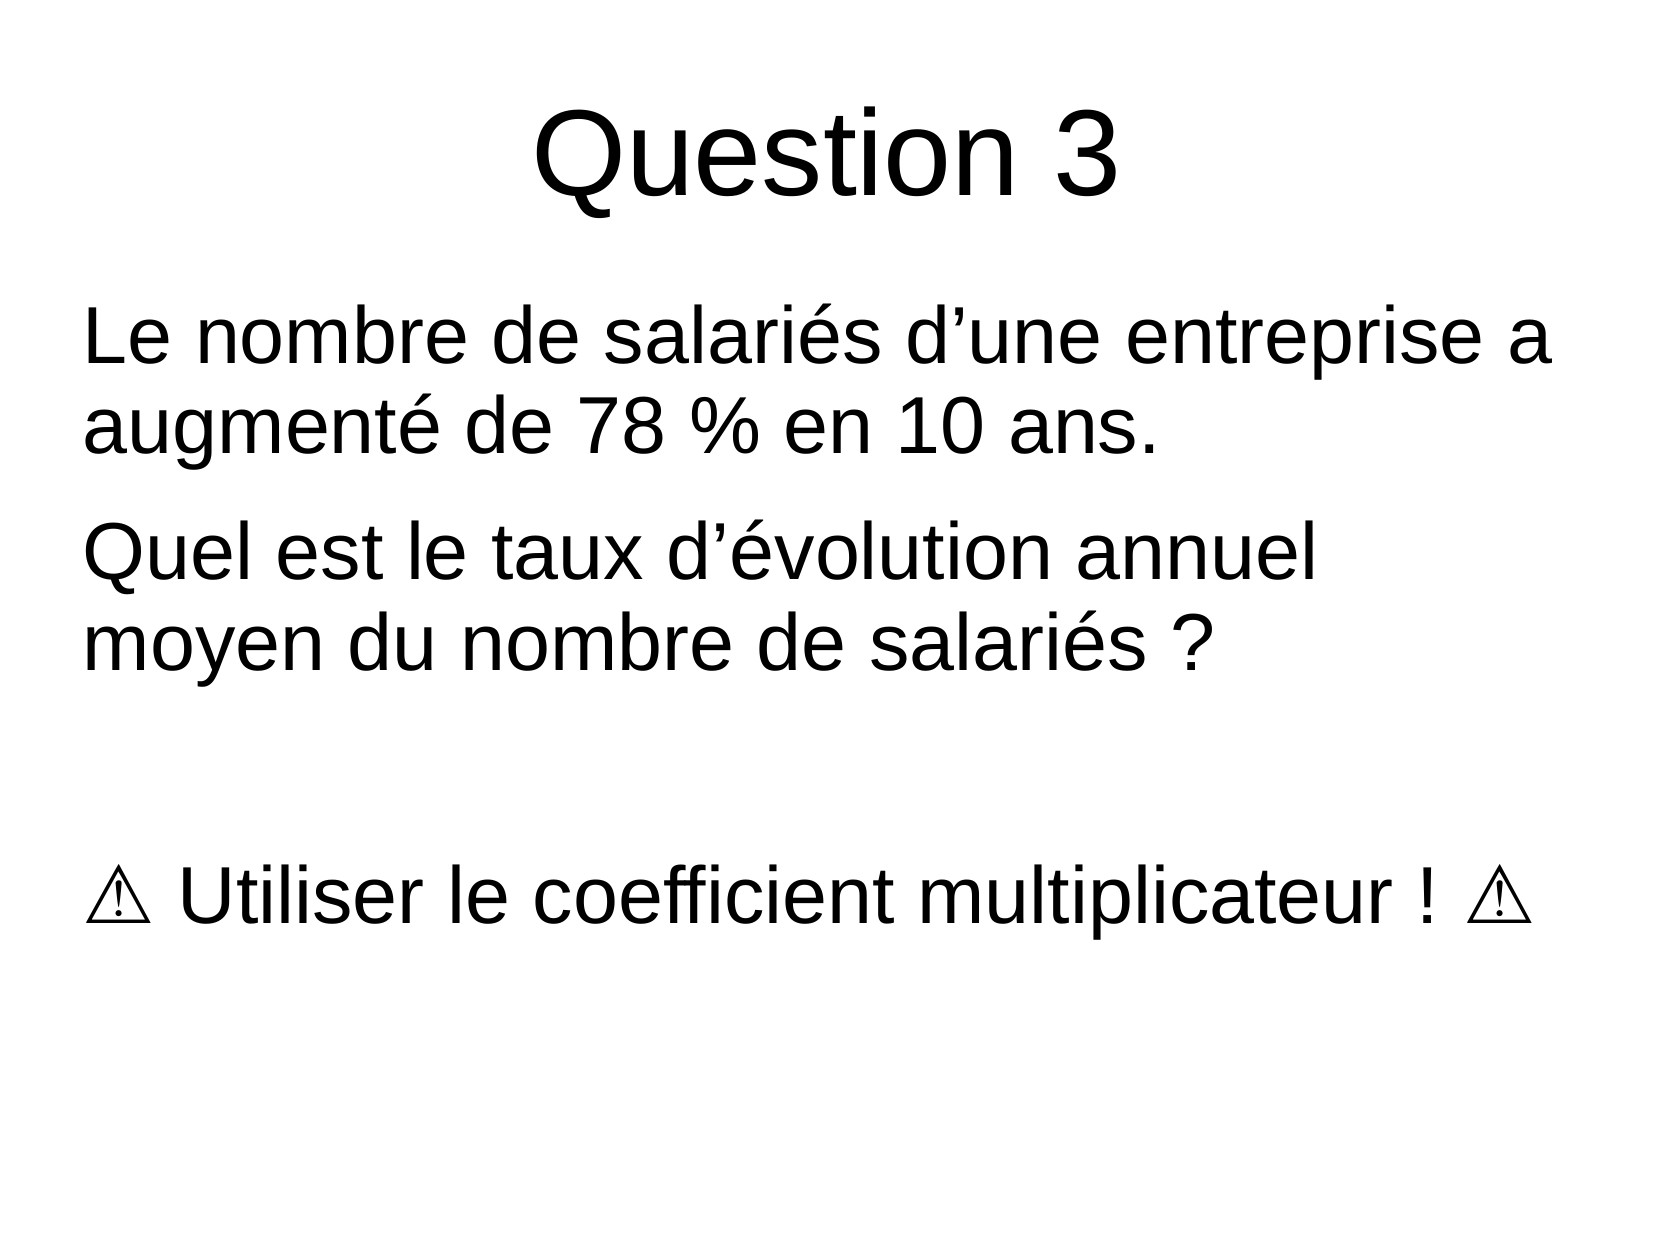

# Question 3
Le nombre de salariés d’une entreprise a augmenté de 78 % en 10 ans.
Quel est le taux d’évolution annuel moyen du nombre de salariés ?
⚠️ Utiliser le coefficient multiplicateur ! ⚠️